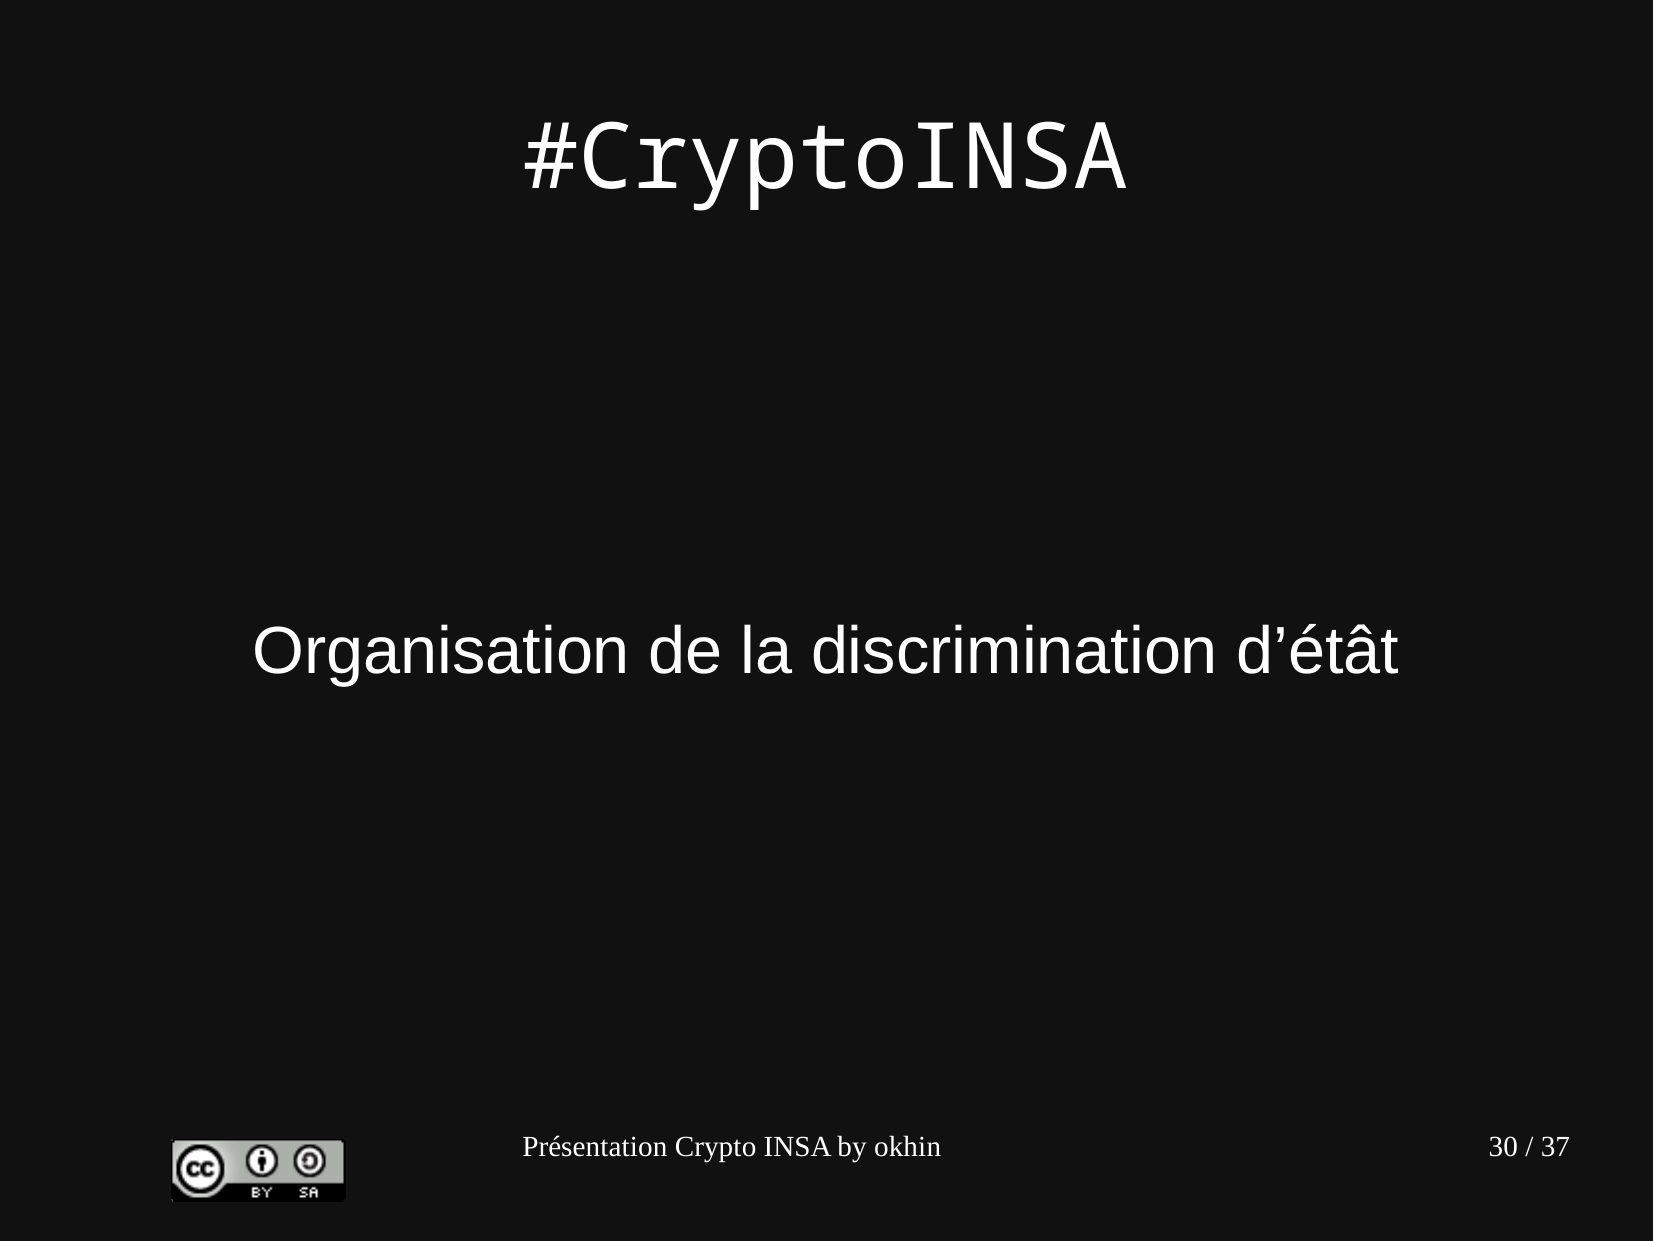

# #CryptoINSA
Organisation de la discrimination d’étât
Présentation Crypto INSA by okhin
30